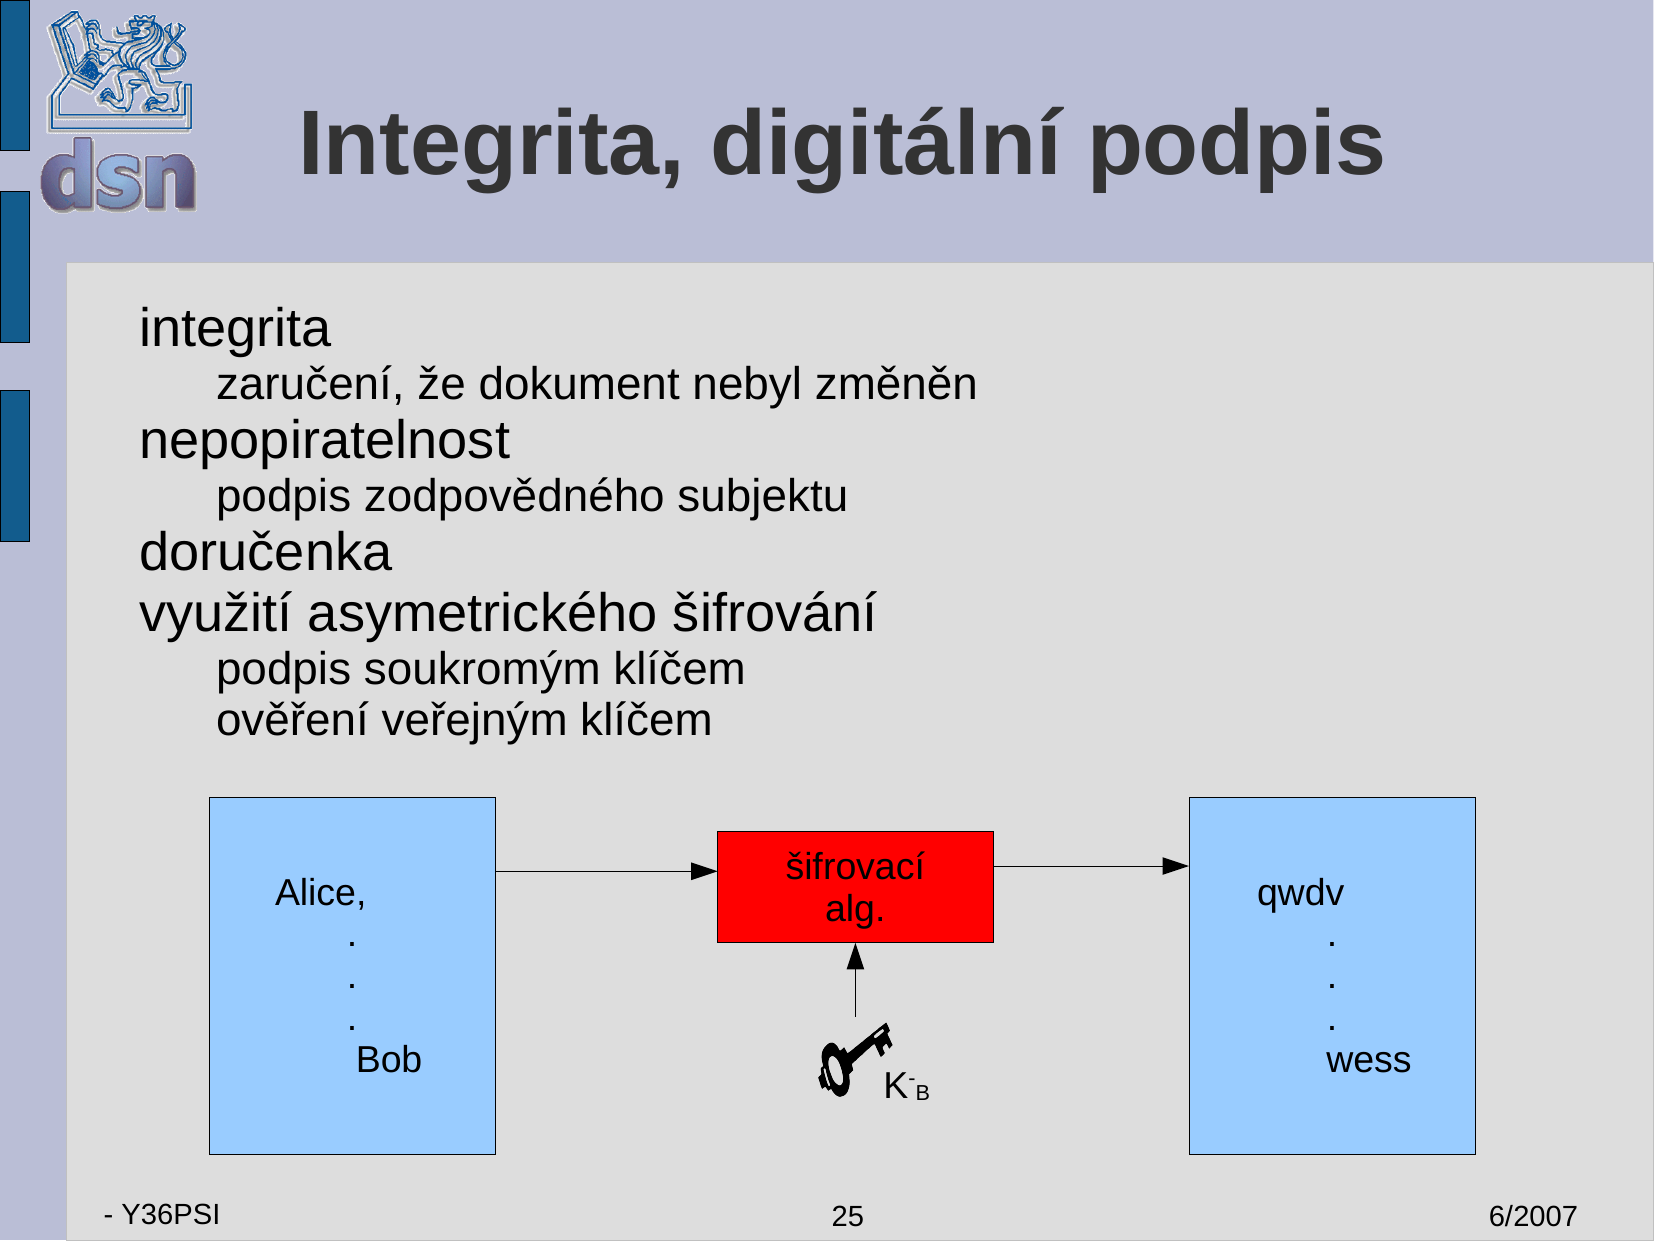

# Integrita, digitální podpis
integrita
zaručení, že dokument nebyl změněn
nepopiratelnost
podpis zodpovědného subjektu
doručenka
využití asymetrického šifrování
podpis soukromým klíčem
ověření veřejným klíčem
Alice,
.
.
.
	Bob
qwdv
.
.
.
	wess
šifrovací
alg.
K-B